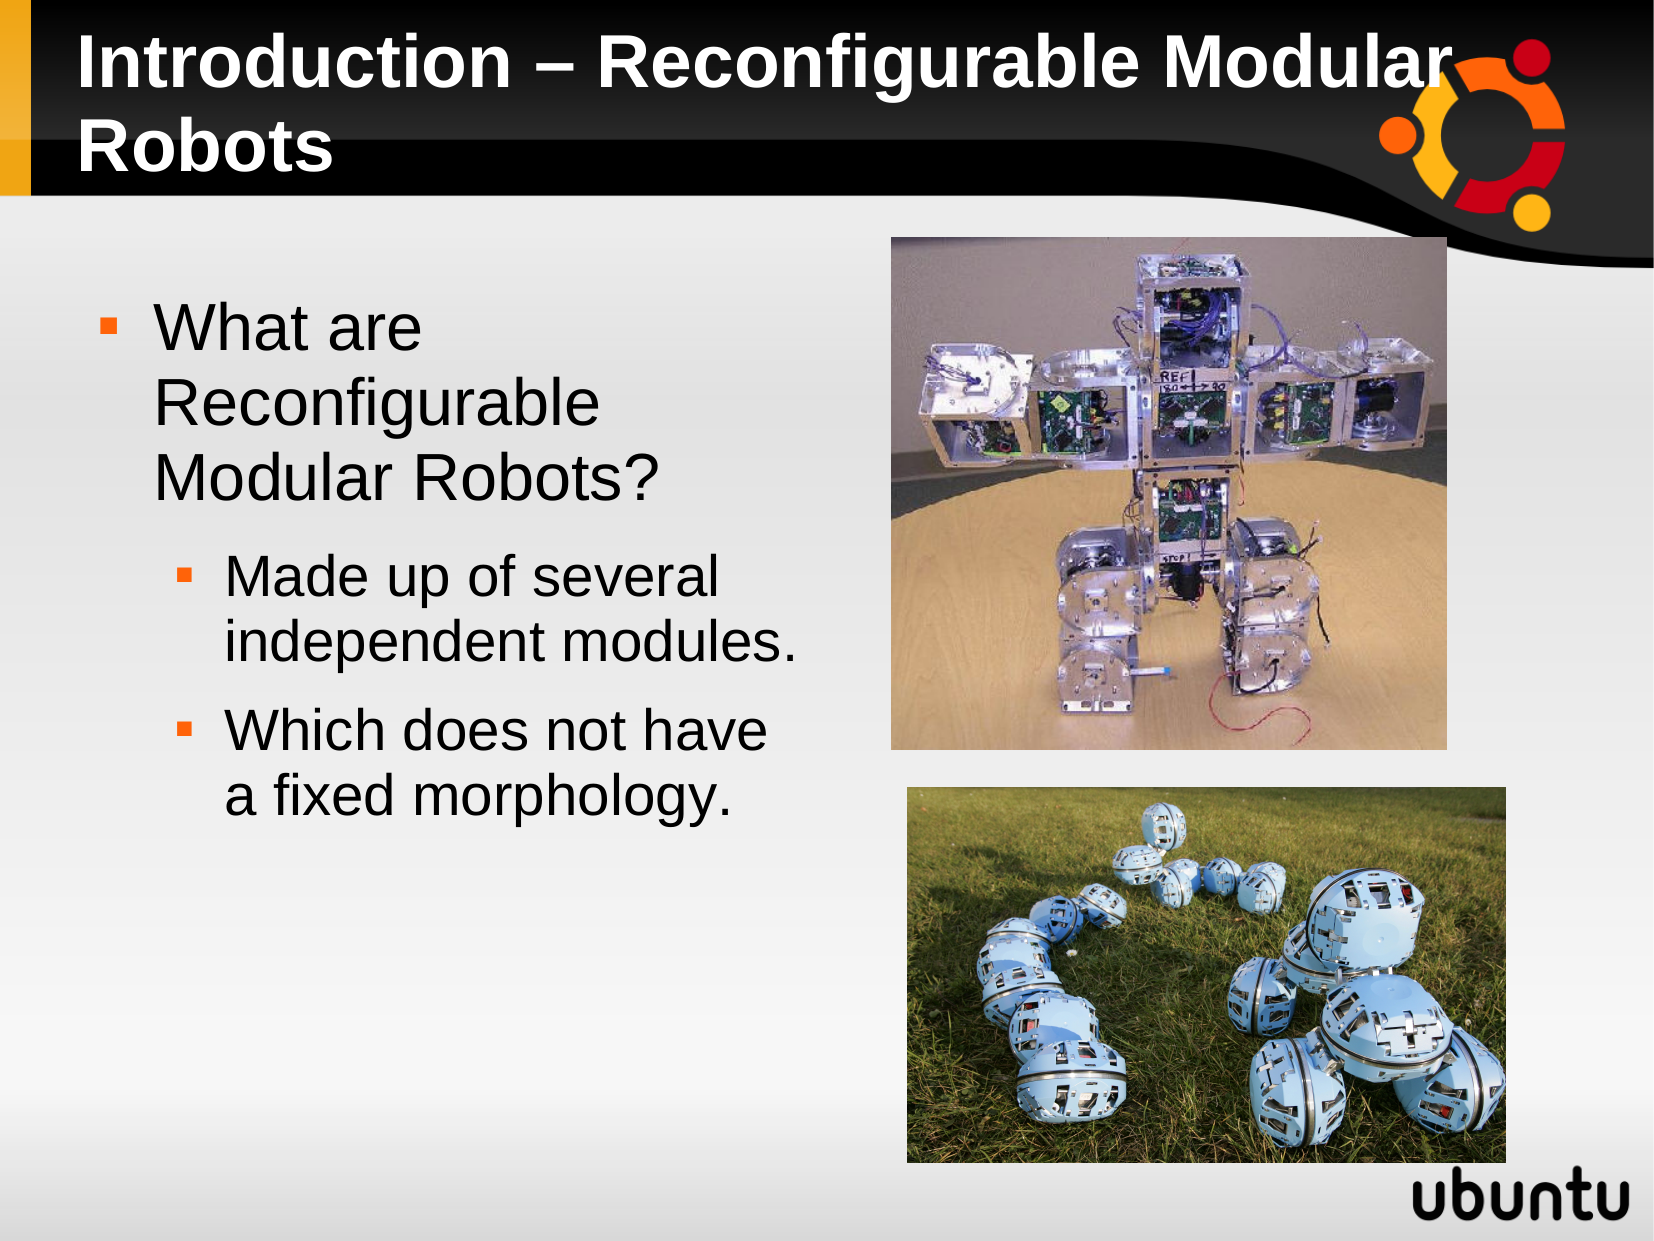

# Introduction – Reconfigurable Modular Robots
What are Reconfigurable Modular Robots?
Made up of several independent modules.
Which does not have a fixed morphology.